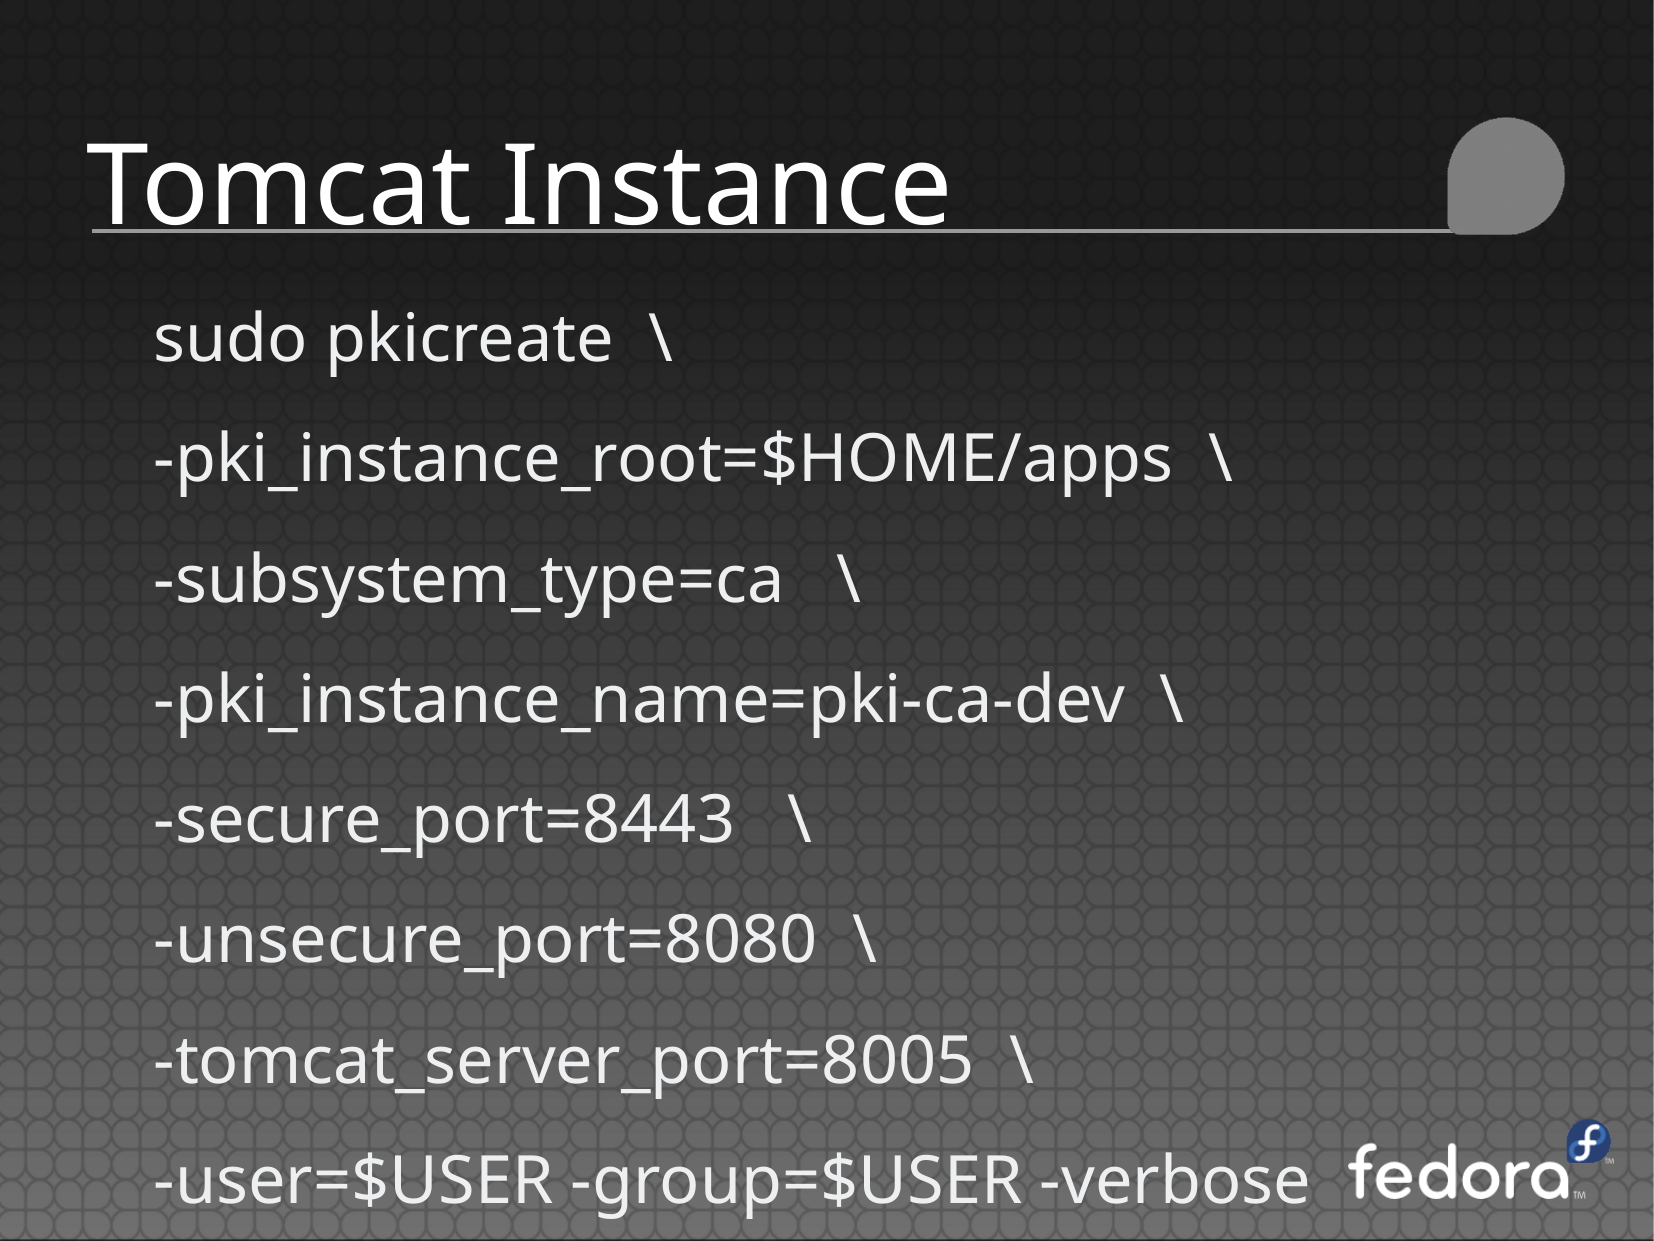

# Tomcat Instance
sudo pkicreate \
-pki_instance_root=$HOME/apps \
-subsystem_type=ca \
-pki_instance_name=pki-ca-dev \
-secure_port=8443 \
-unsecure_port=8080 \
-tomcat_server_port=8005 \
-user=$USER -group=$USER -verbose